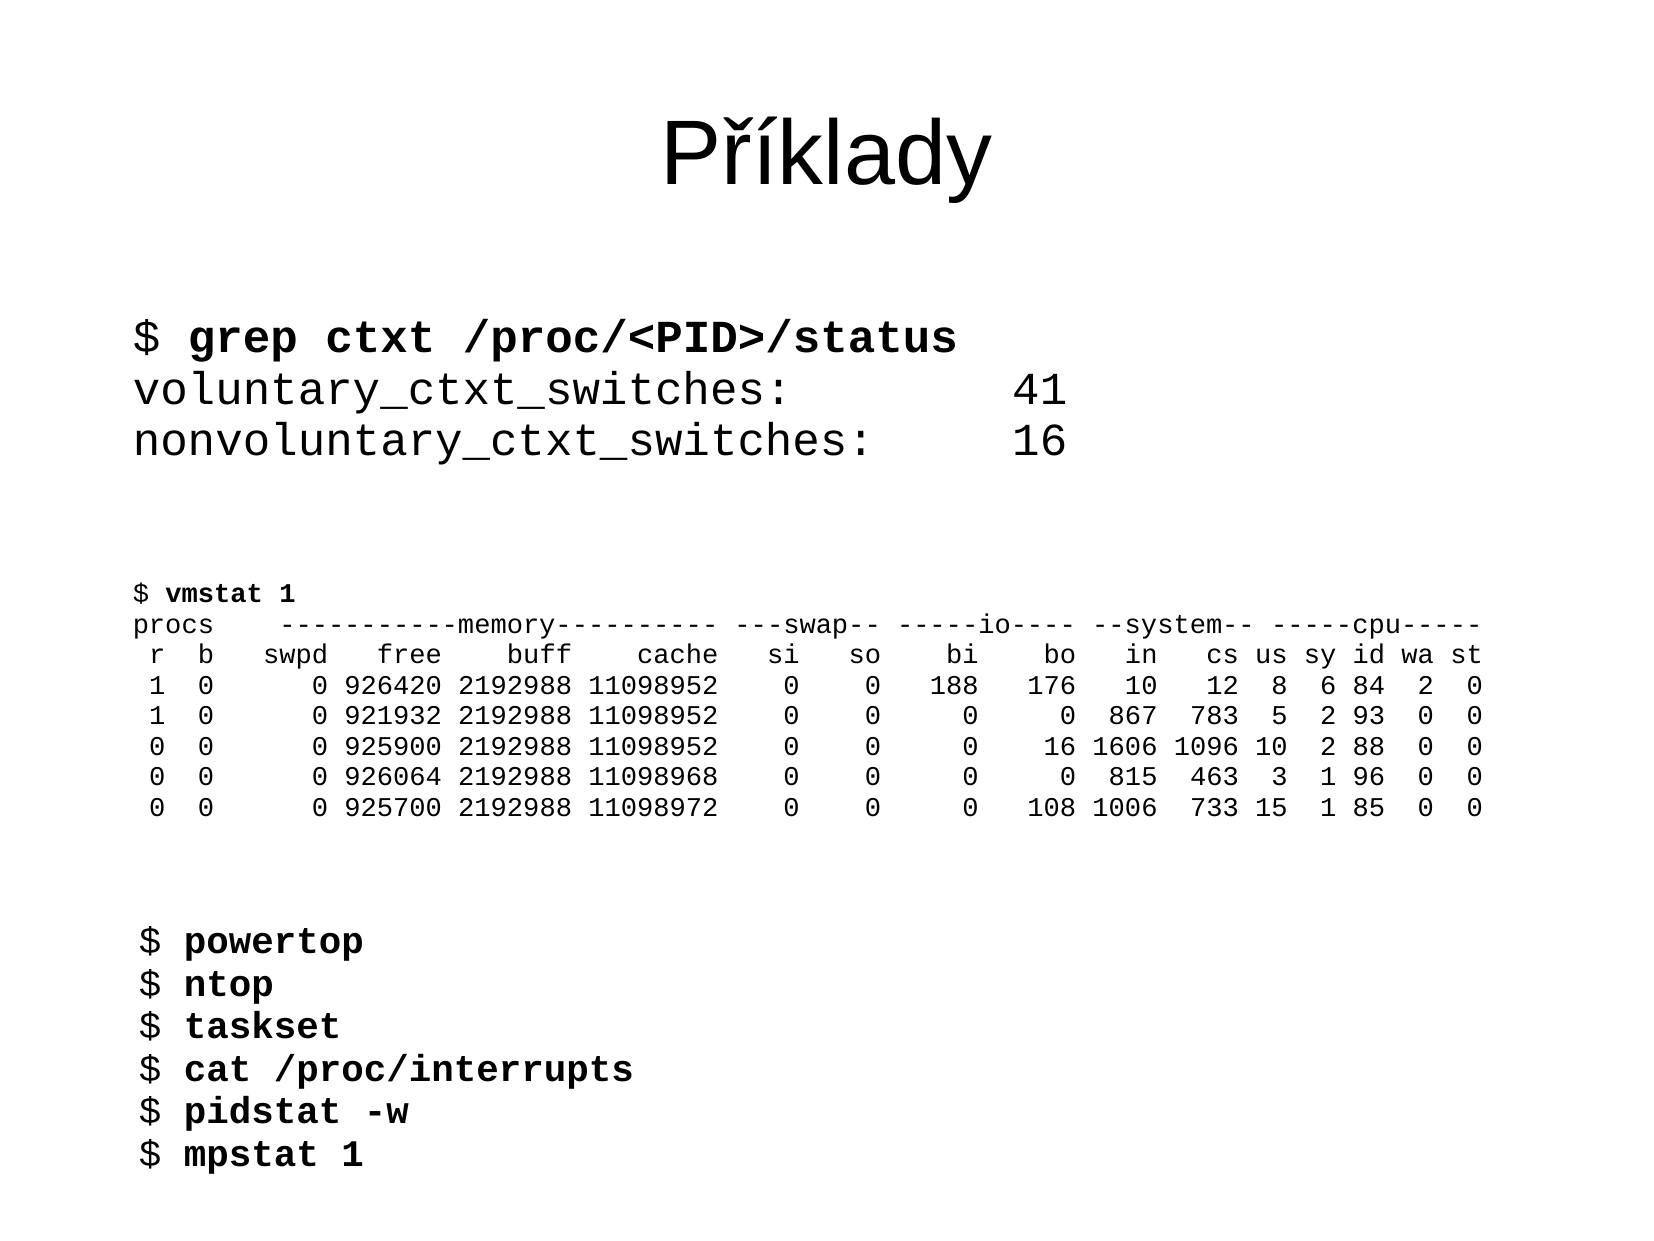

# Příklady
$ grep ctxt /proc/<PID>/status
voluntary_ctxt_switches: 41
nonvoluntary_ctxt_switches: 16
$ vmstat 1
procs -----------memory---------- ---swap-- -----io---- --system-- -----cpu-----
 r b swpd free buff cache si so bi bo in cs us sy id wa st
 1 0 0 926420 2192988 11098952 0 0 188 176 10 12 8 6 84 2 0
 1 0 0 921932 2192988 11098952 0 0 0 0 867 783 5 2 93 0 0
 0 0 0 925900 2192988 11098952 0 0 0 16 1606 1096 10 2 88 0 0
 0 0 0 926064 2192988 11098968 0 0 0 0 815 463 3 1 96 0 0
 0 0 0 925700 2192988 11098972 0 0 0 108 1006 733 15 1 85 0 0
$ powertop
$ ntop
$ taskset
$ cat /proc/interrupts
$ pidstat -w
$ mpstat 1